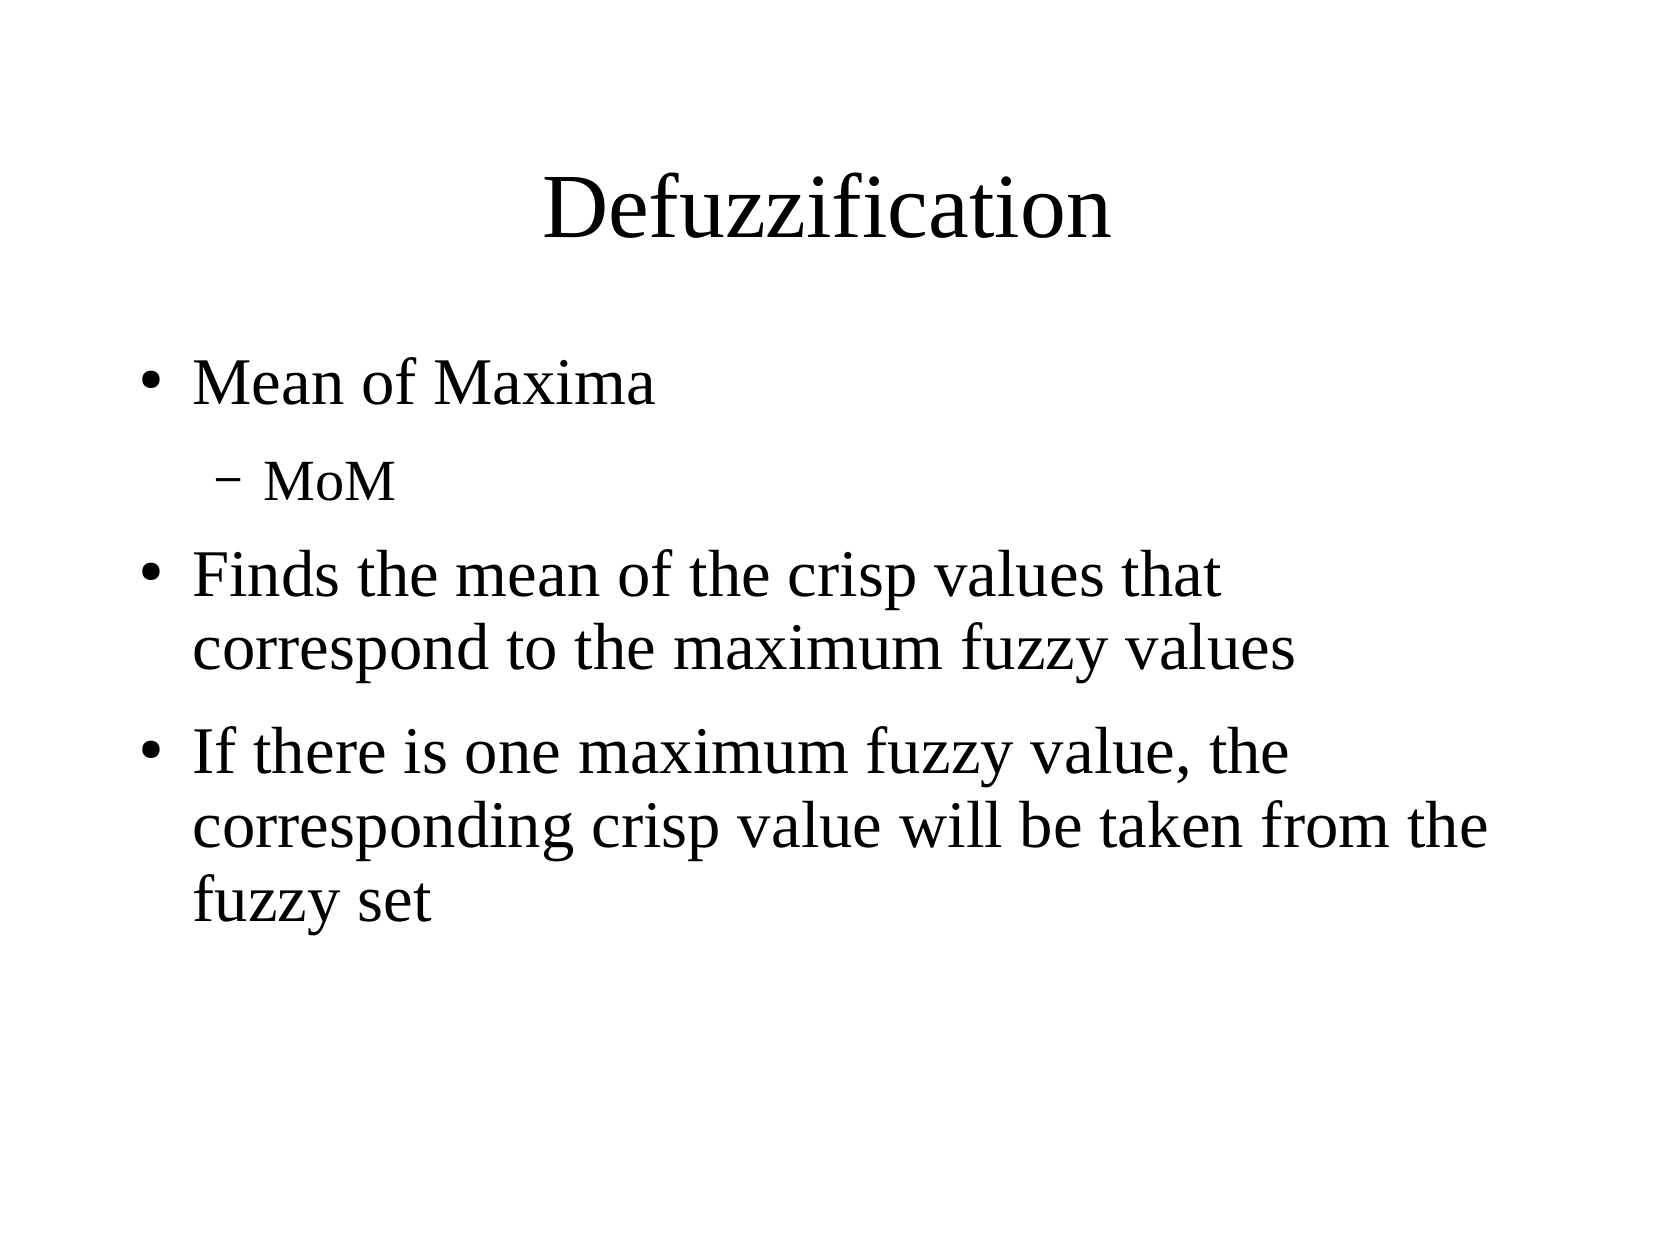

# Defuzzification
Mean of Maxima
MoM
Finds the mean of the crisp values that correspond to the maximum fuzzy values
If there is one maximum fuzzy value, the corresponding crisp value will be taken from the fuzzy set